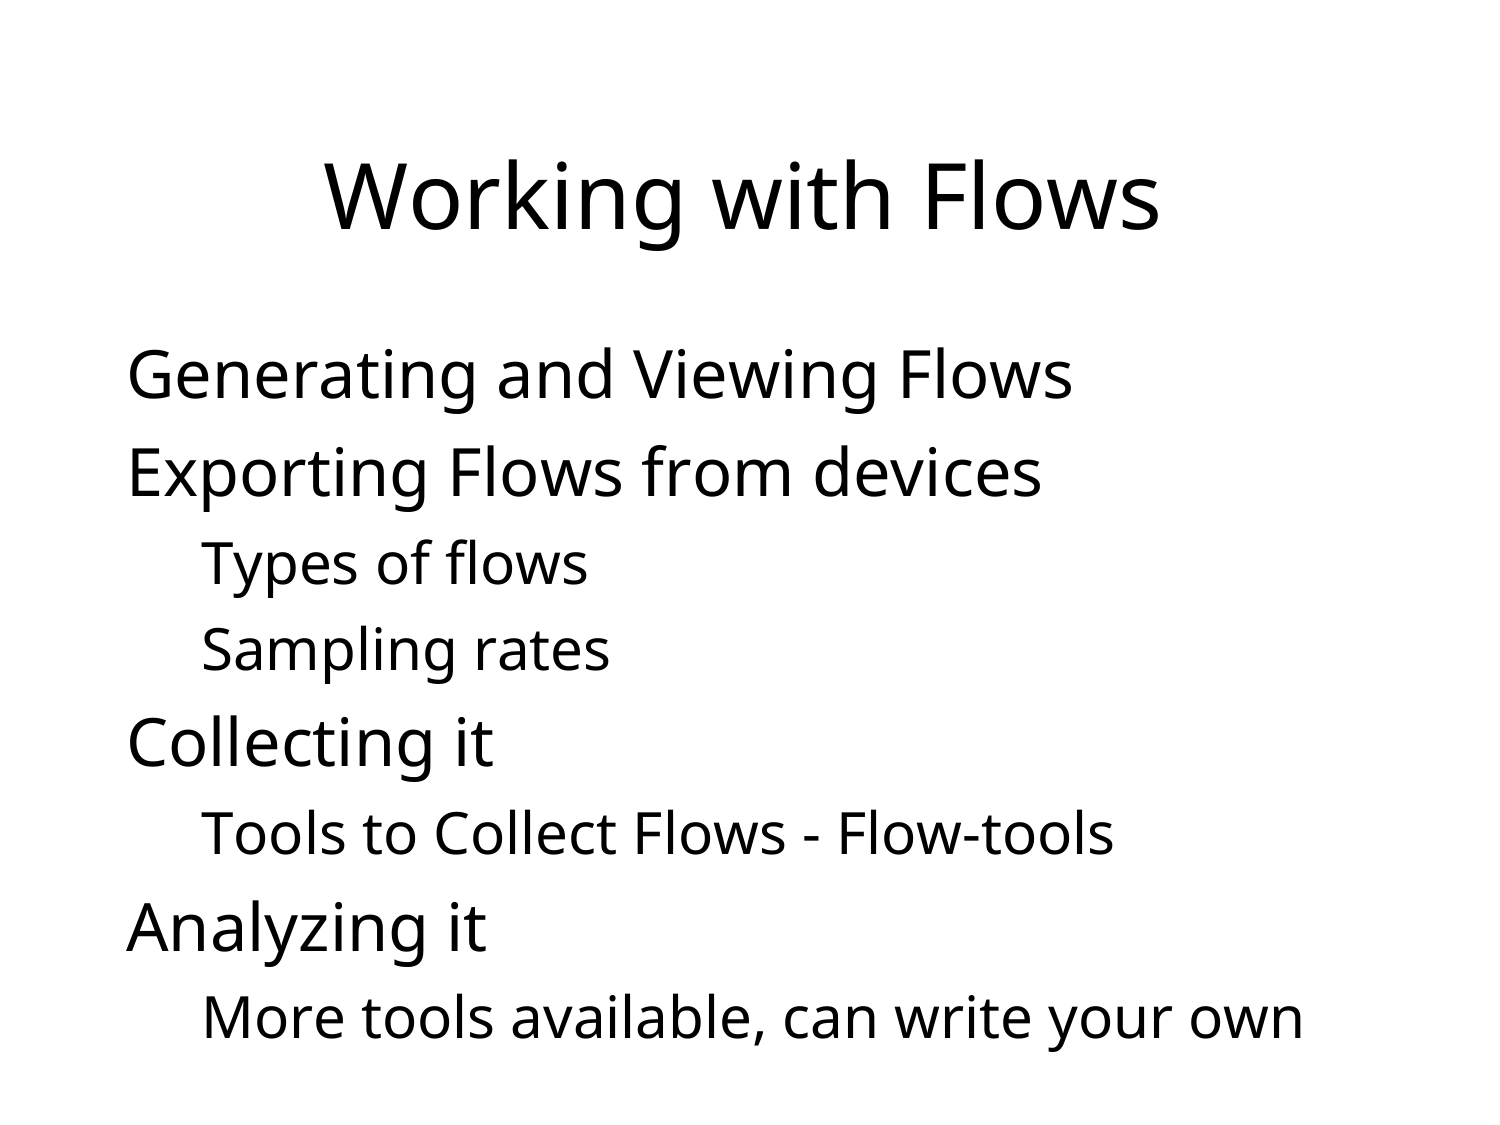

# Working with Flows
Generating and Viewing Flows
Exporting Flows from devices
Types of flows
Sampling rates
Collecting it
Tools to Collect Flows - Flow-tools
Analyzing it
More tools available, can write your own